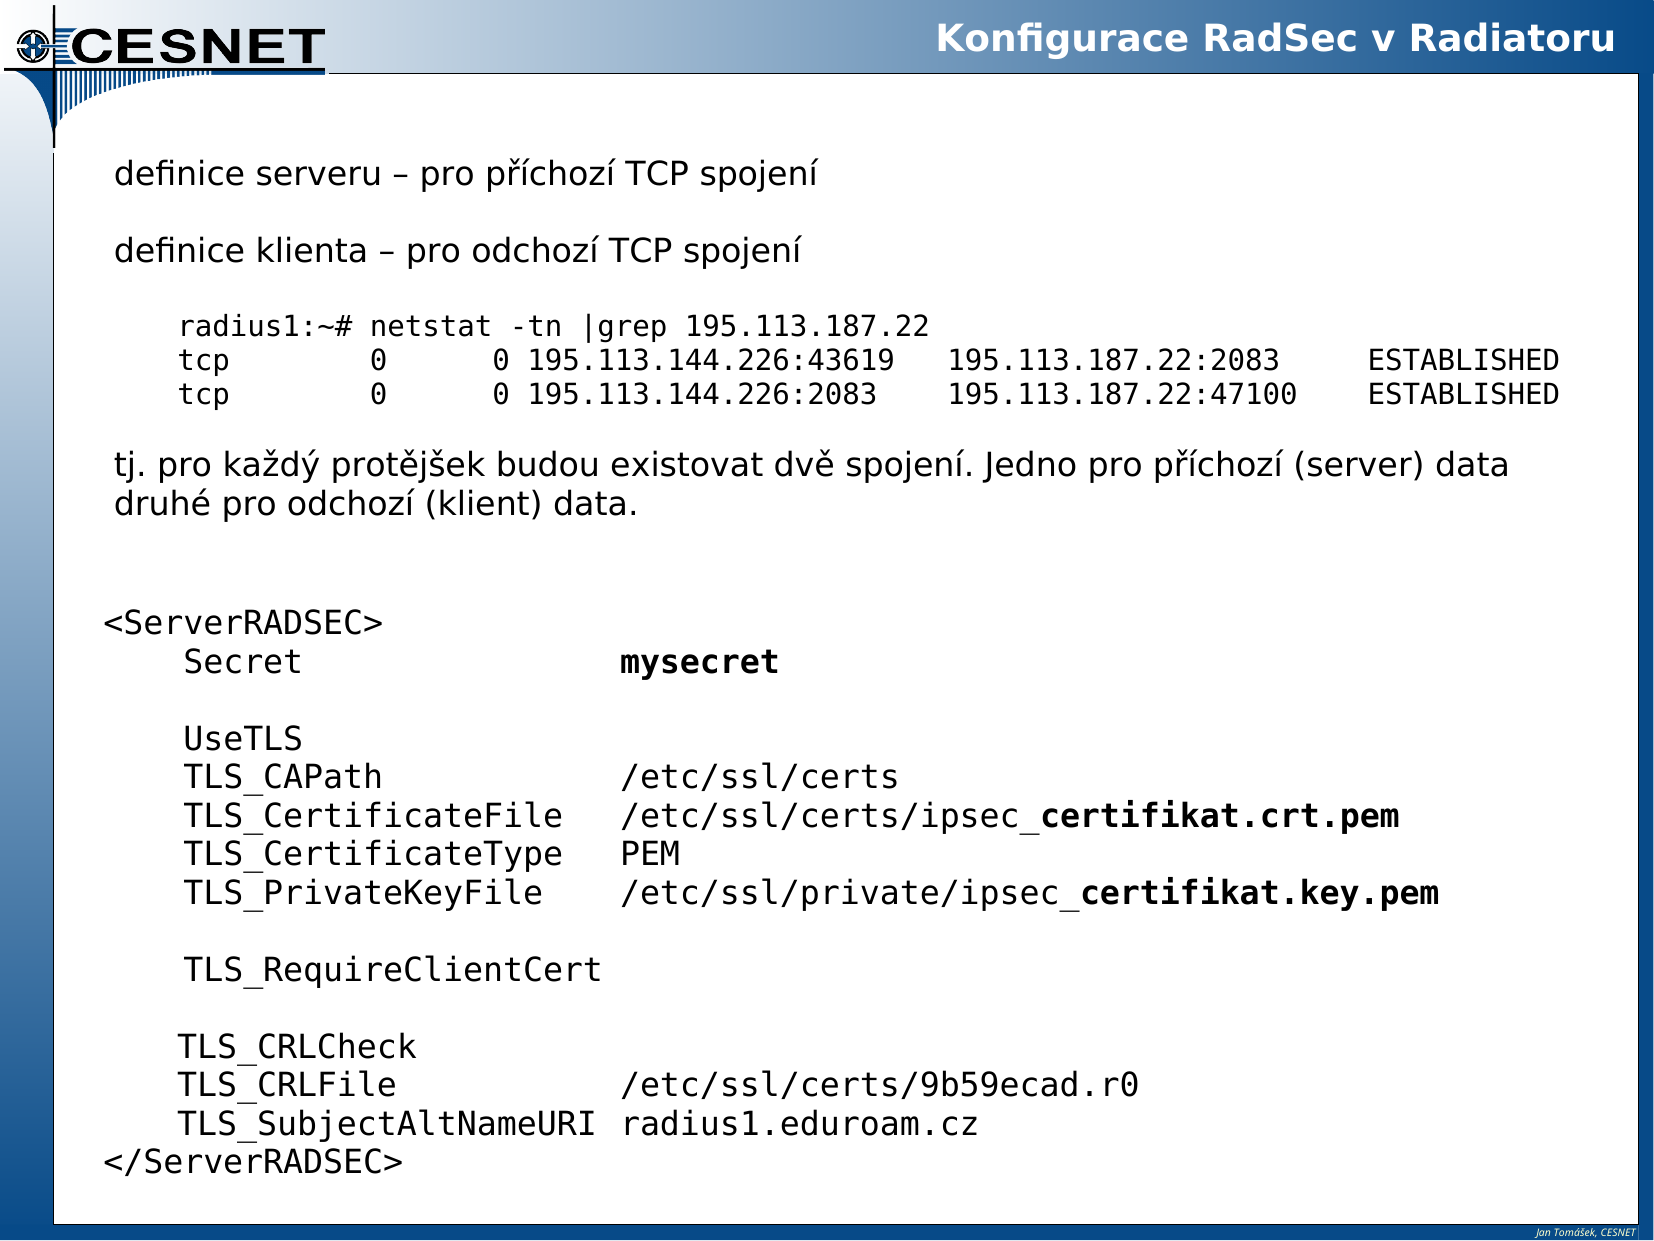

Konfigurace RadSec v Radiatoru
 definice serveru – pro příchozí TCP spojení
 definice klienta – pro odchozí TCP spojení
	radius1:~# netstat -tn |grep 195.113.187.22
	tcp 0 0 195.113.144.226:43619 195.113.187.22:2083 ESTABLISHED
	tcp 0 0 195.113.144.226:2083 195.113.187.22:47100 ESTABLISHED
 tj. pro každý protějšek budou existovat dvě spojení. Jedno pro příchozí (server) data
 druhé pro odchozí (klient) data.
<ServerRADSEC>
 Secret					mysecret
 UseTLS
 TLS_CAPath				/etc/ssl/certs
 TLS_CertificateFile	/etc/ssl/certs/ipsec_certifikat.crt.pem
 TLS_CertificateType	PEM
 TLS_PrivateKeyFile		/etc/ssl/private/ipsec_certifikat.key.pem
 TLS_RequireClientCert
	TLS_CRLCheck
	TLS_CRLFile				/etc/ssl/certs/9b59ecad.r0
	TLS_SubjectAltNameURI	radius1.eduroam.cz
</ServerRADSEC>
Jan Tomášek, CESNET